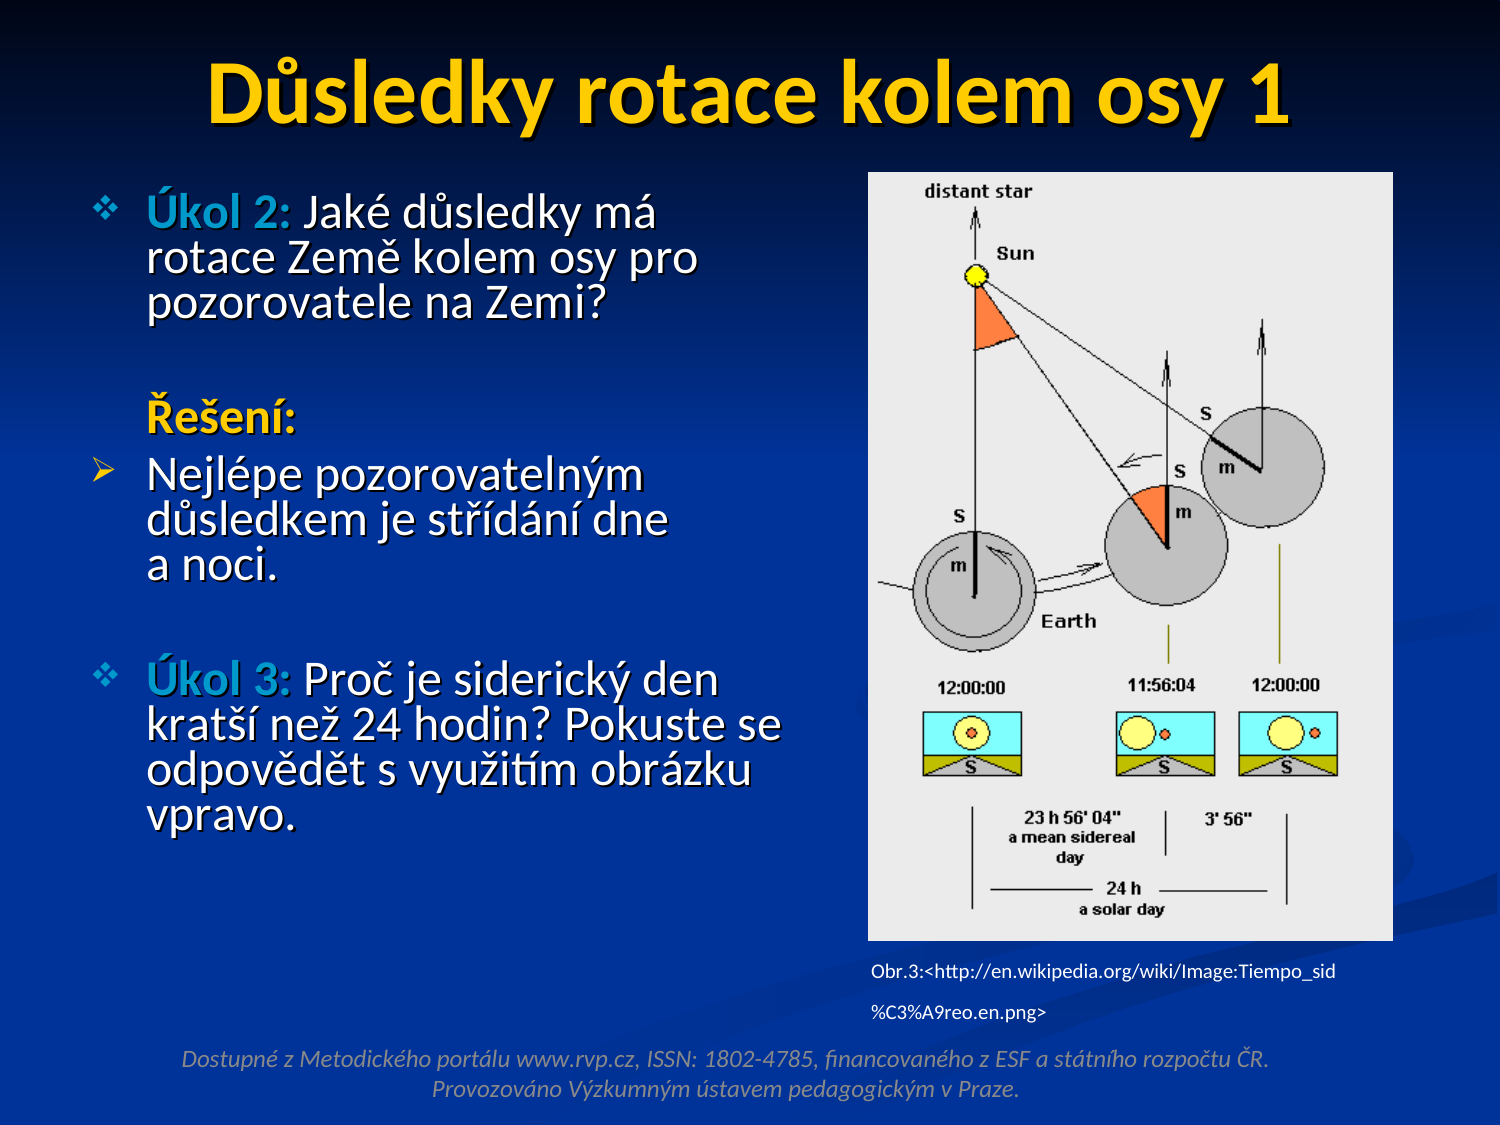

# Důsledky rotace kolem osy 1
Úkol 2: Jaké důsledky má rotace Země kolem osy pro pozorovatele na Zemi?
	Řešení:
Nejlépe pozorovatelným důsledkem je střídání dne
a noci.
Úkol 3: Proč je siderický den kratší než 24 hodin? Pokuste se odpovědět s využitím obrázku vpravo.
Obr.3:<http://en.wikipedia.org/wiki/Image:Tiempo_sid%C3%A9reo.en.png>
Dostupné z Metodického portálu www.rvp.cz, ISSN: 1802-4785, financovaného z ESF a státního rozpočtu ČR. Provozováno Výzkumným ústavem pedagogickým v Praze.